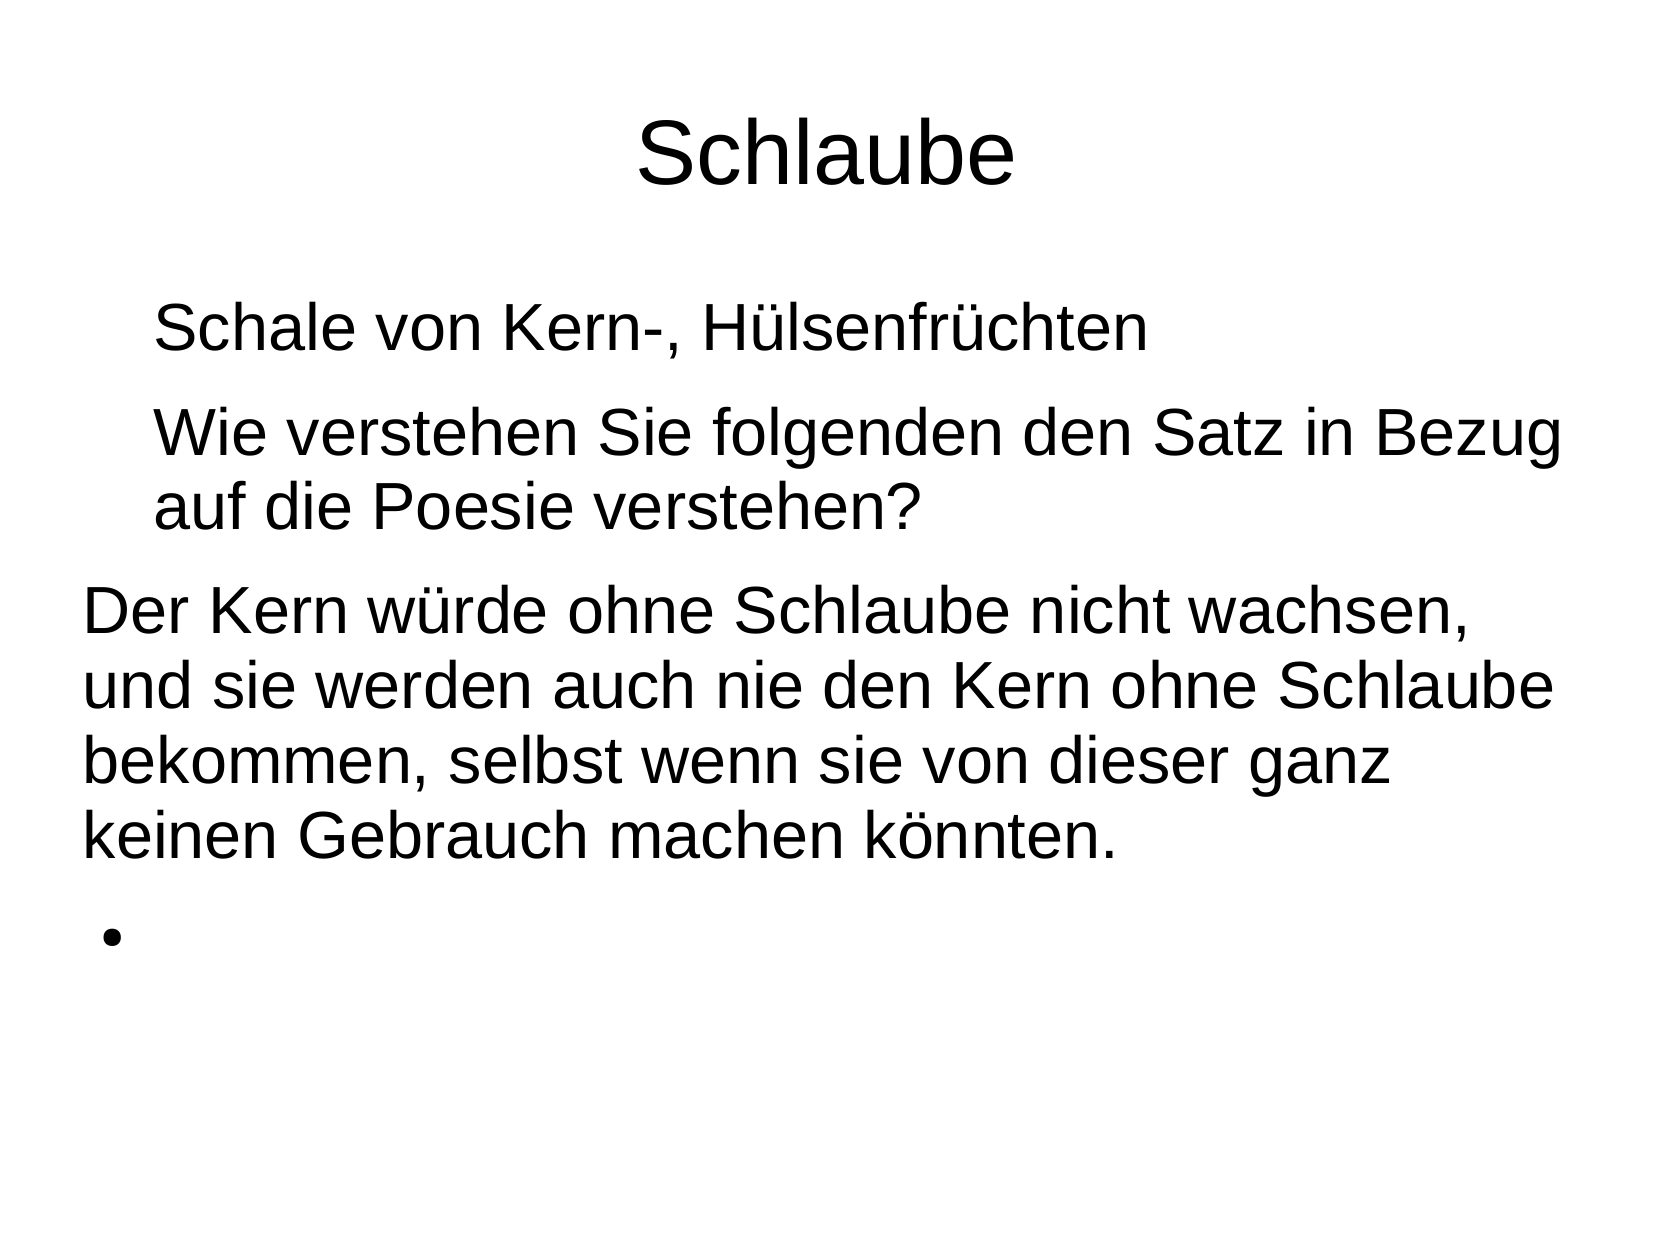

# Schlaube
Schale von Kern-, Hülsenfrüchten
Wie verstehen Sie folgenden den Satz in Bezug auf die Poesie verstehen?
Der Kern würde ohne Schlaube nicht wachsen, und sie werden auch nie den Kern ohne Schlaube bekommen, selbst wenn sie von dieser ganz keinen Gebrauch machen könnten.